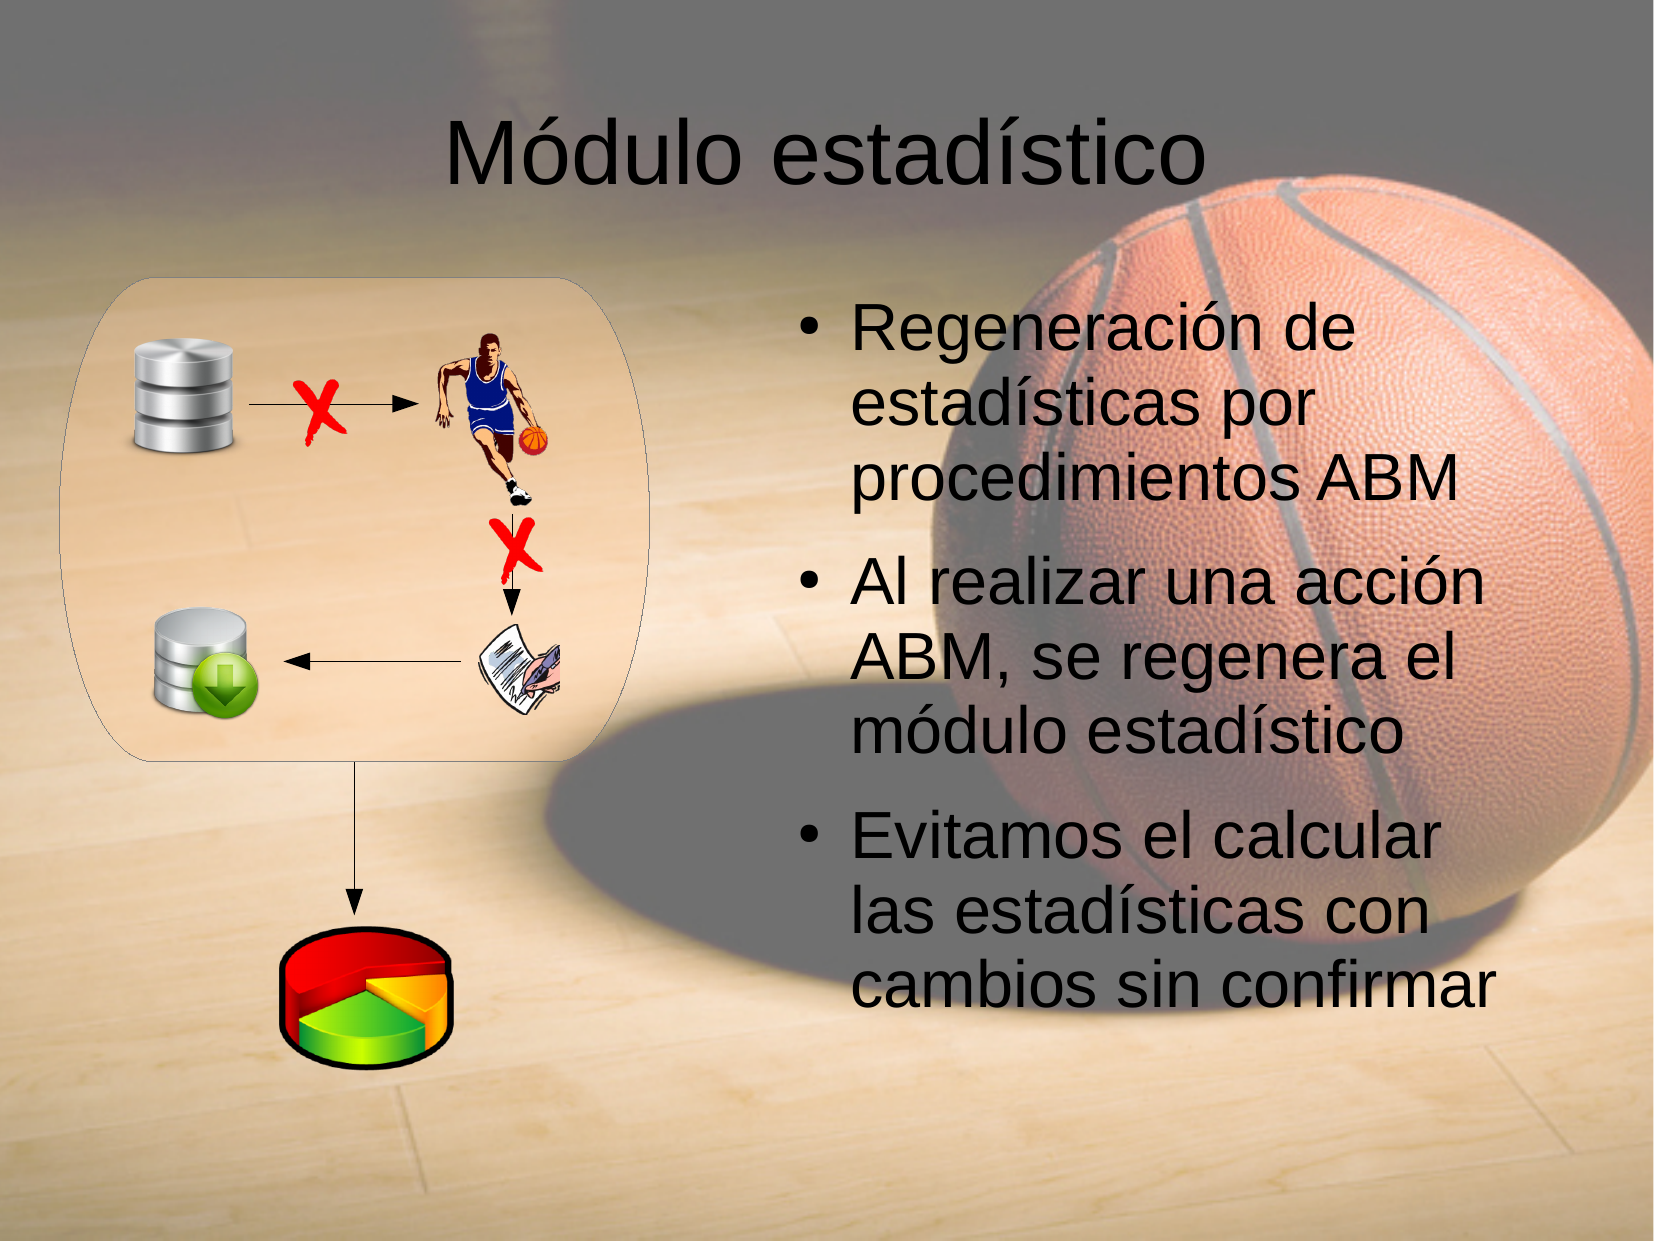

# Módulo estadístico
Regeneración de estadísticas por procedimientos ABM
Al realizar una acción ABM, se regenera el módulo estadístico
Evitamos el calcular las estadísticas con cambios sin confirmar